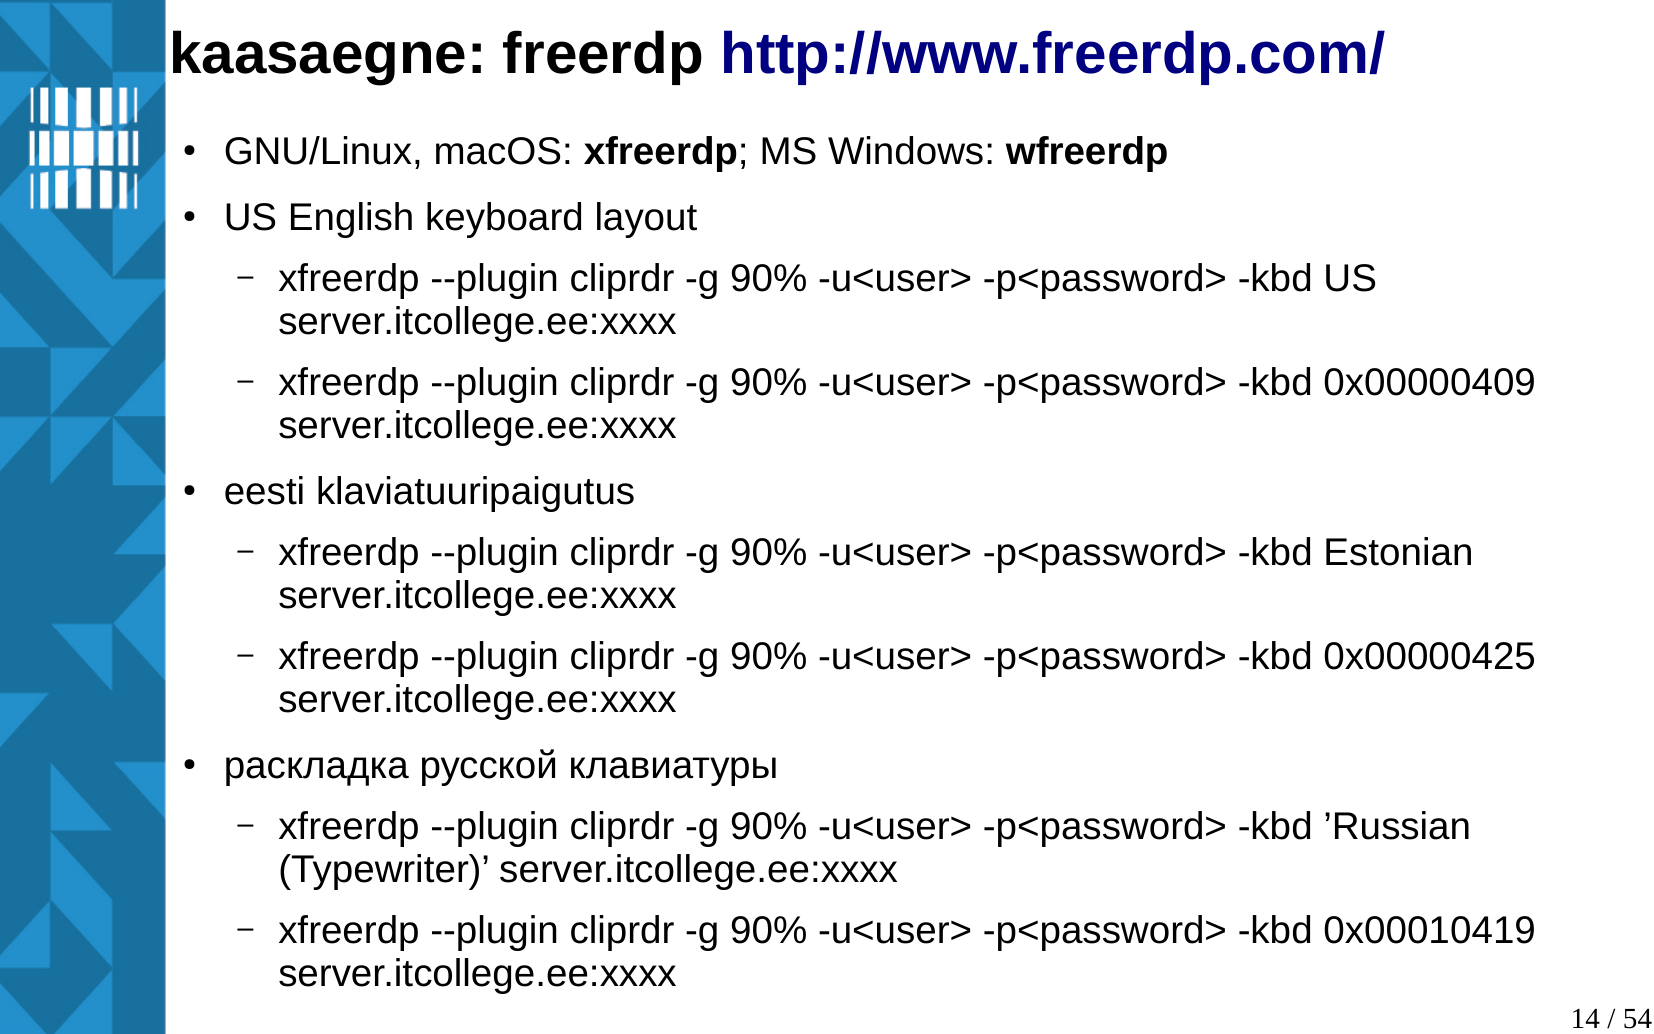

# kaasaegne: freerdp http://www.freerdp.com/
GNU/Linux, macOS: xfreerdp; MS Windows: wfreerdp
US English keyboard layout
xfreerdp --plugin cliprdr -g 90% -u<user> -p<password> -kbd US server.itcollege.ee:xxxx
xfreerdp --plugin cliprdr -g 90% -u<user> -p<password> -kbd 0x00000409 server.itcollege.ee:xxxx
eesti klaviatuuripaigutus
xfreerdp --plugin cliprdr -g 90% -u<user> -p<password> -kbd Estonian server.itcollege.ee:xxxx
xfreerdp --plugin cliprdr -g 90% -u<user> -p<password> -kbd 0x00000425 server.itcollege.ee:xxxx
раскладка русской клавиатуры
xfreerdp --plugin cliprdr -g 90% -u<user> -p<password> -kbd ’Russian (Typewriter)’ server.itcollege.ee:xxxx
xfreerdp --plugin cliprdr -g 90% -u<user> -p<password> -kbd 0x00010419 server.itcollege.ee:xxxx
14